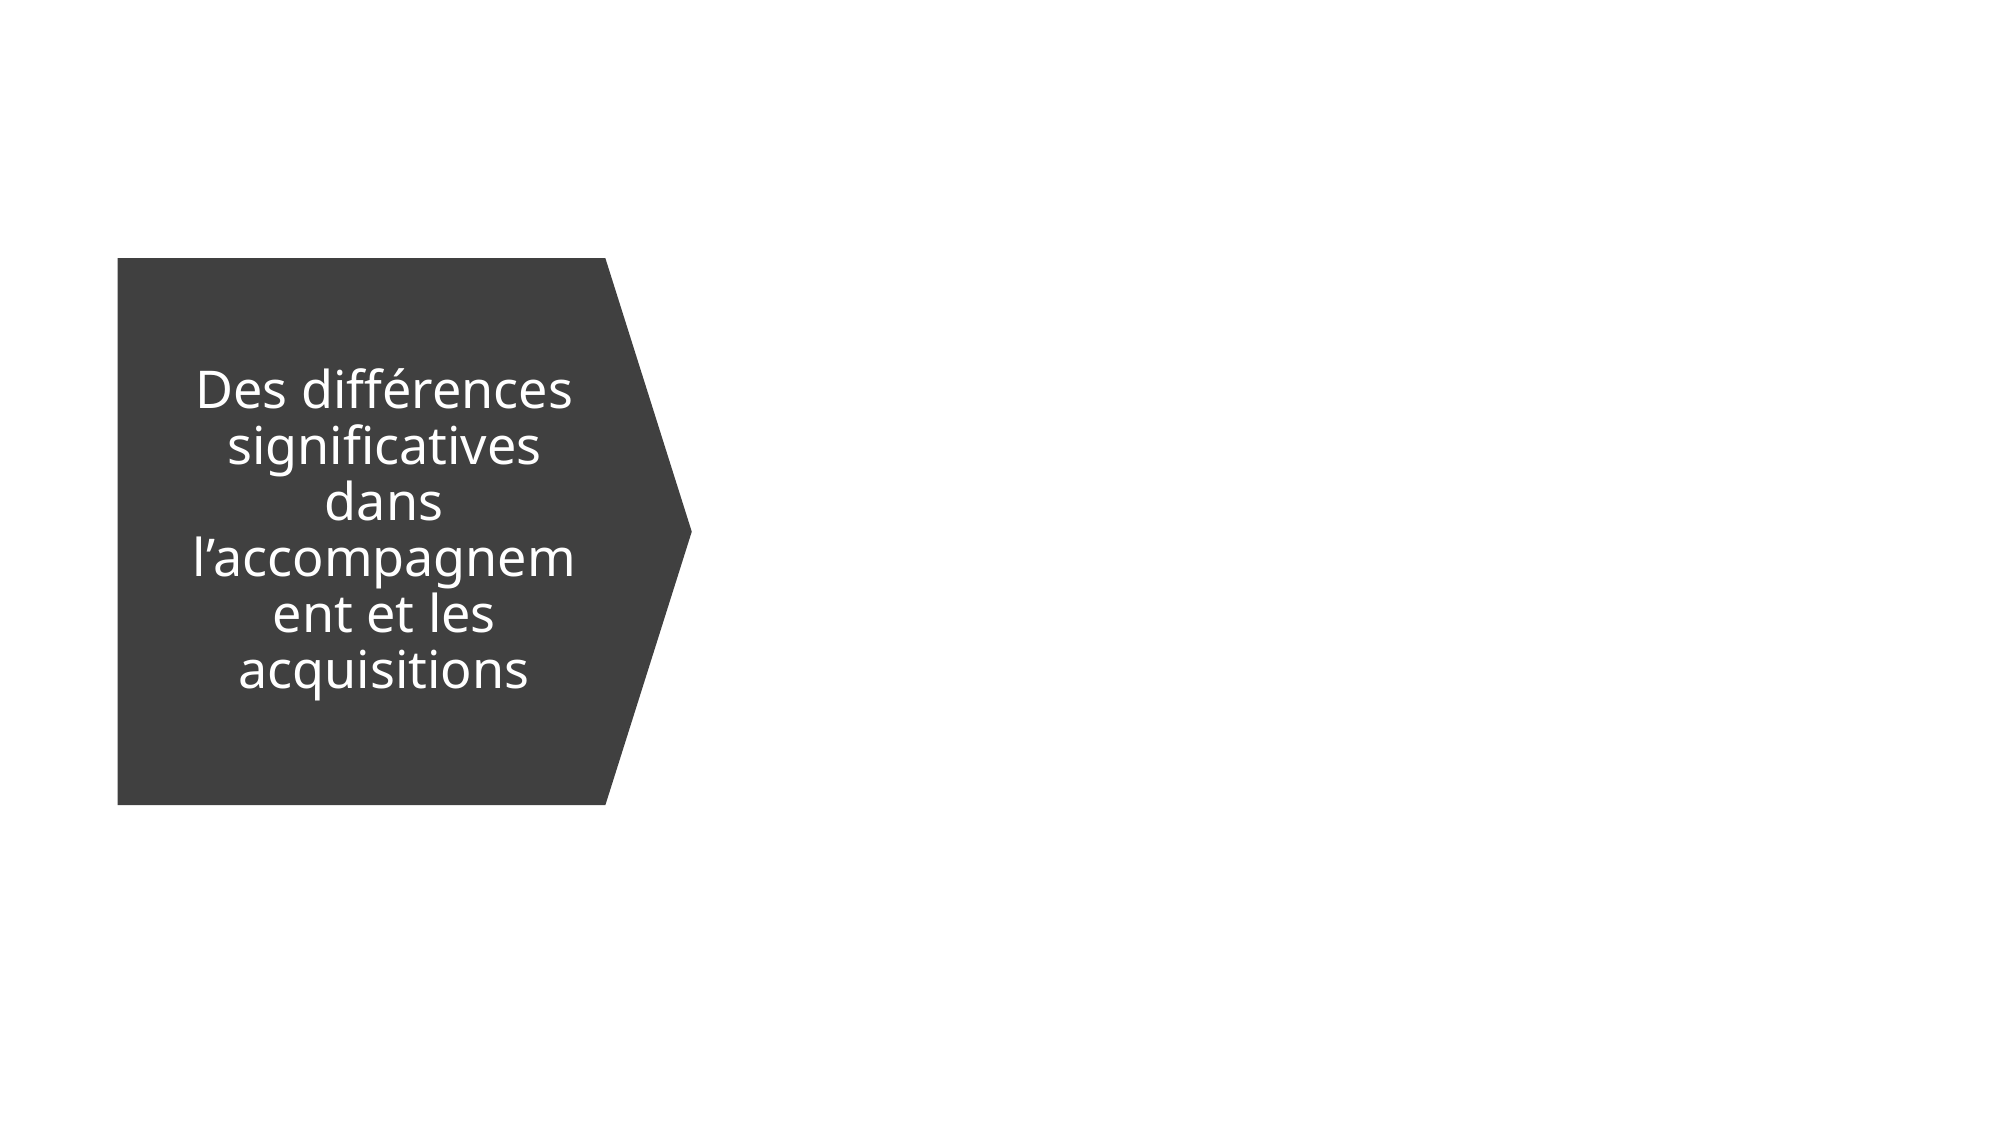

# Des différences significatives dans l’accompagnement et les acquisitions